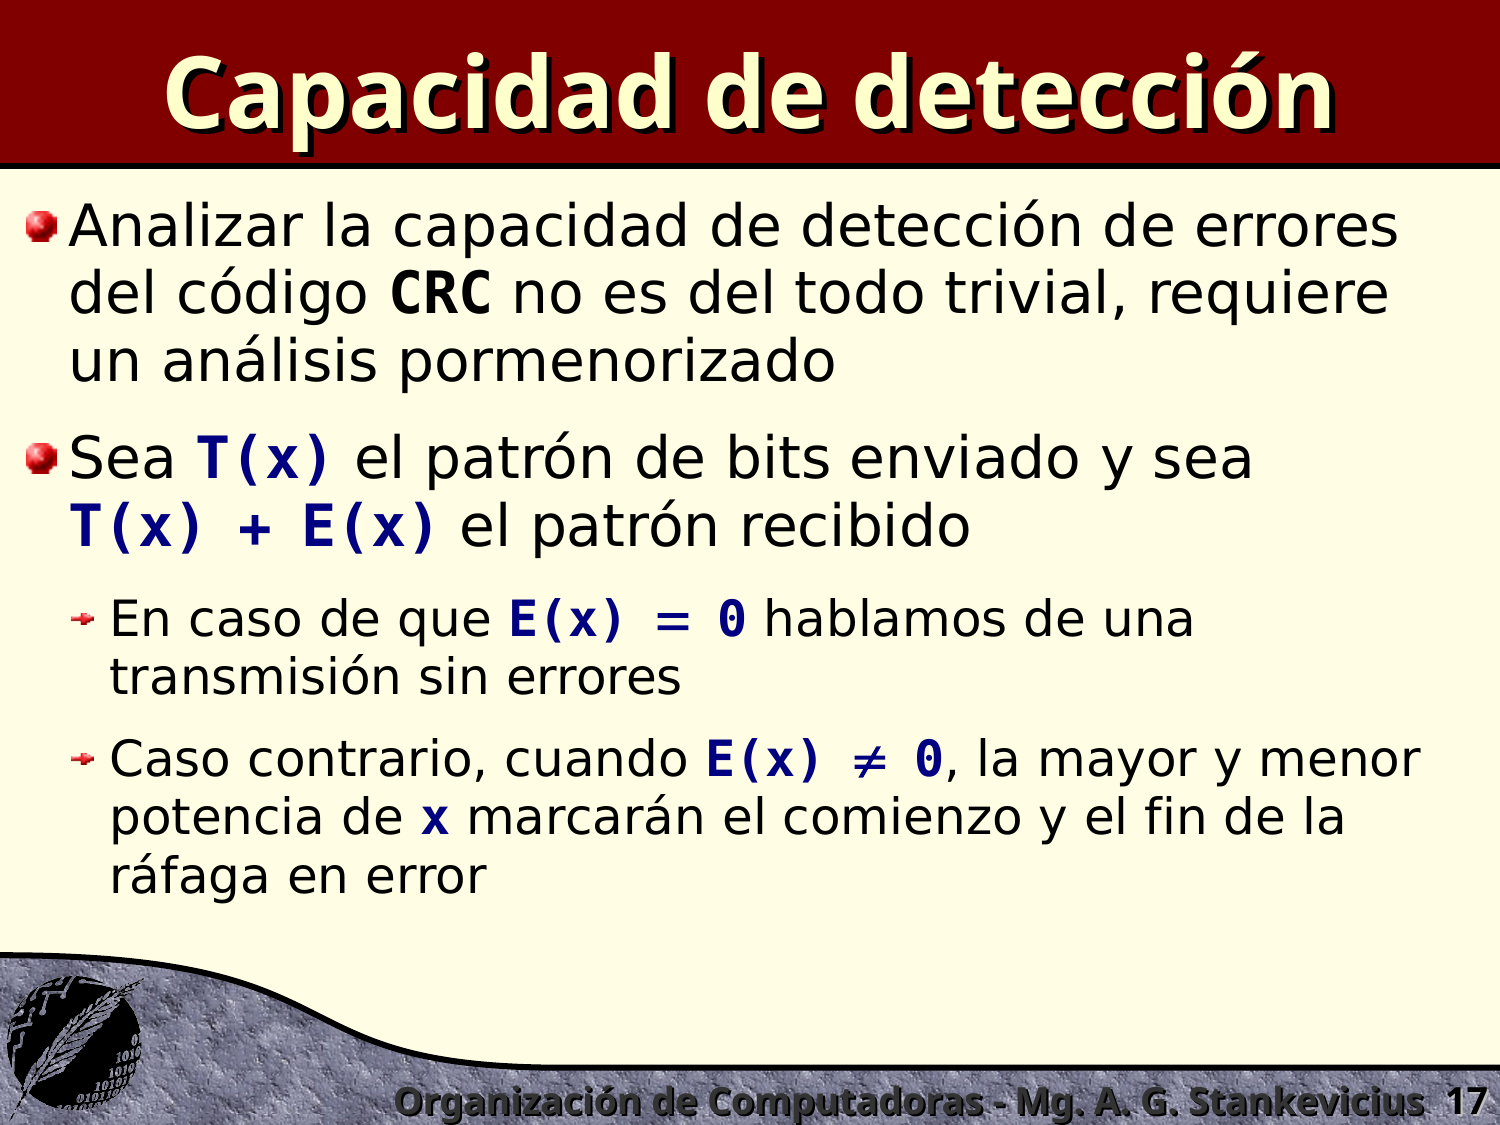

# Capacidad de detección
Analizar la capacidad de detección de errores del código CRC no es del todo trivial, requiere
un análisis pormenorizado
Sea T(x) el patrón de bits enviado y sea
T(x) + E(x) el patrón recibido
En caso de que E(x) = 0 hablamos de una transmisión sin errores
Caso contrario, cuando E(x) ≠ 0, la mayor y menor potencia de x marcarán el comienzo y el fin de la ráfaga en error
17